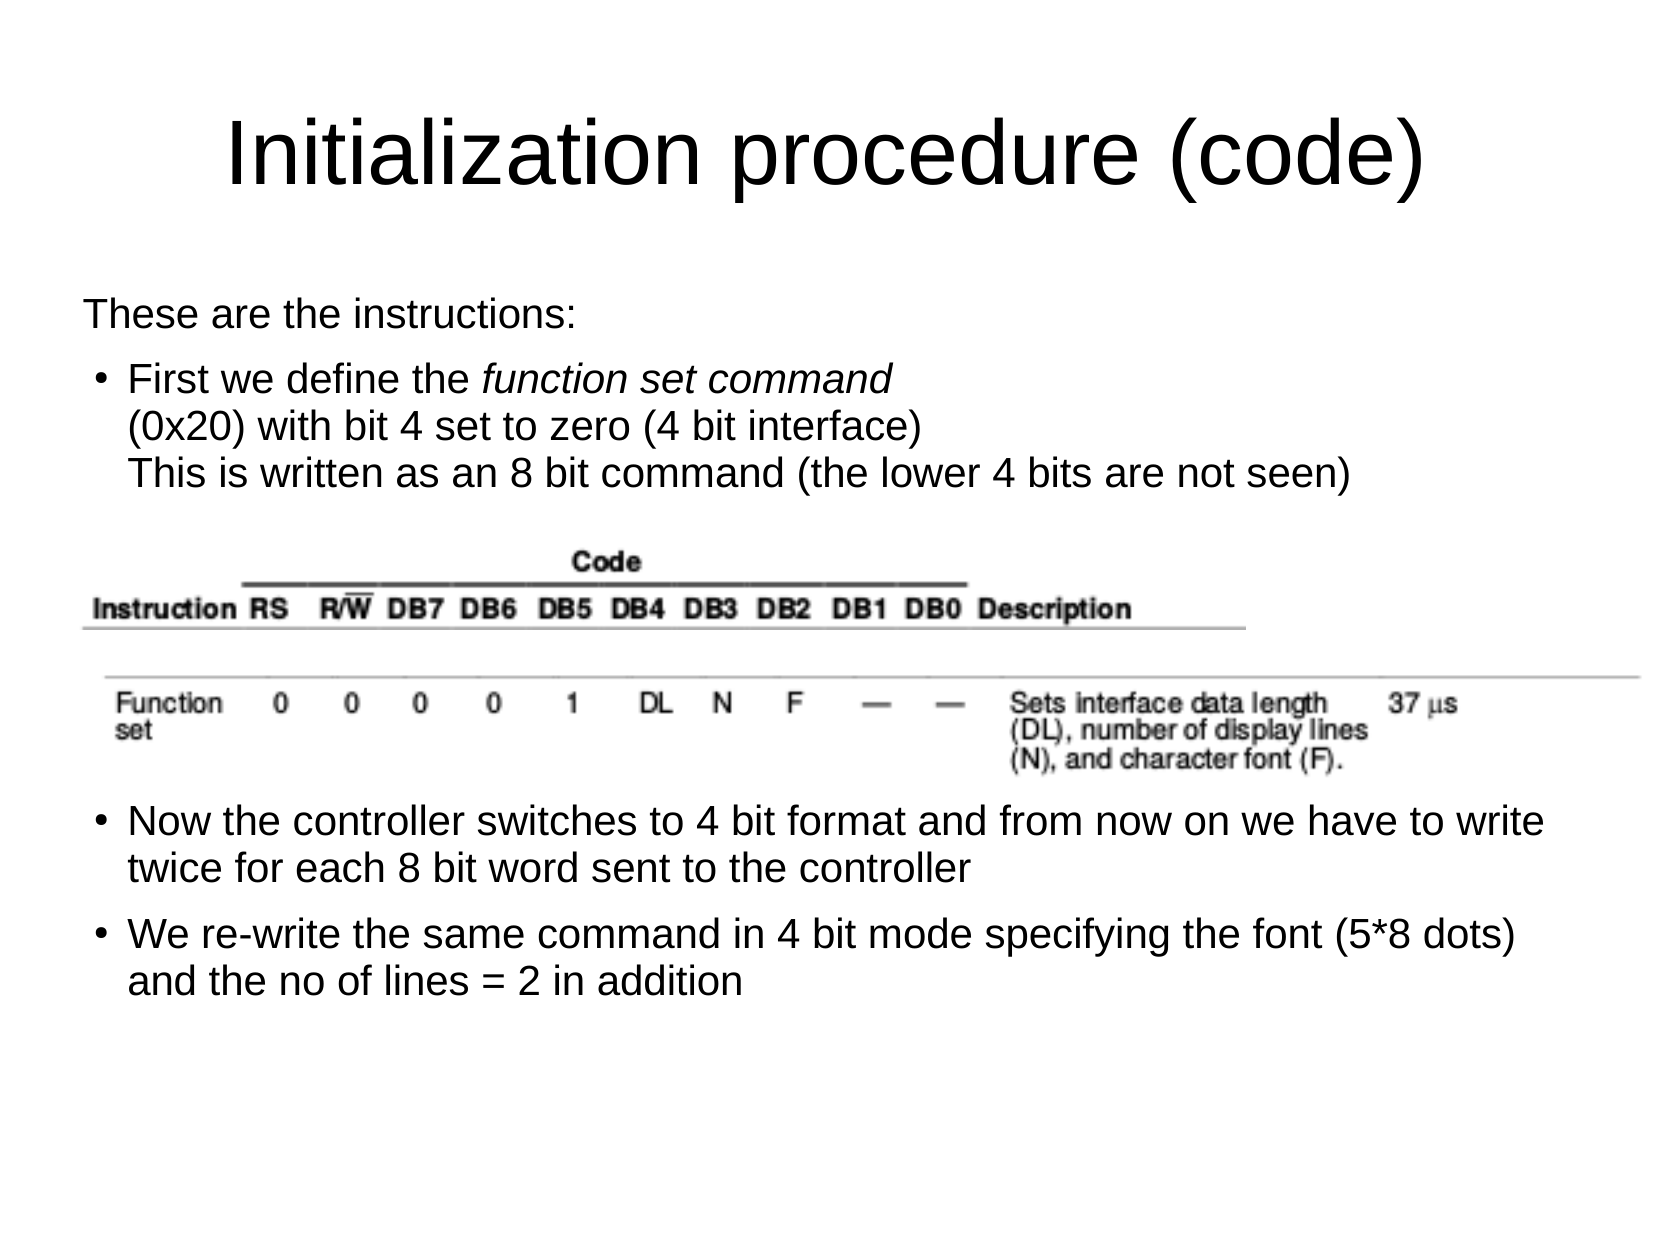

# Initialization procedure (code)
These are the instructions:
First we define the function set command
(0x20) with bit 4 set to zero (4 bit interface)
This is written as an 8 bit command (the lower 4 bits are not seen)
Now the controller switches to 4 bit format and from now on we have to write twice for each 8 bit word sent to the controller
We re-write the same command in 4 bit mode specifying the font (5*8 dots) and the no of lines = 2 in addition